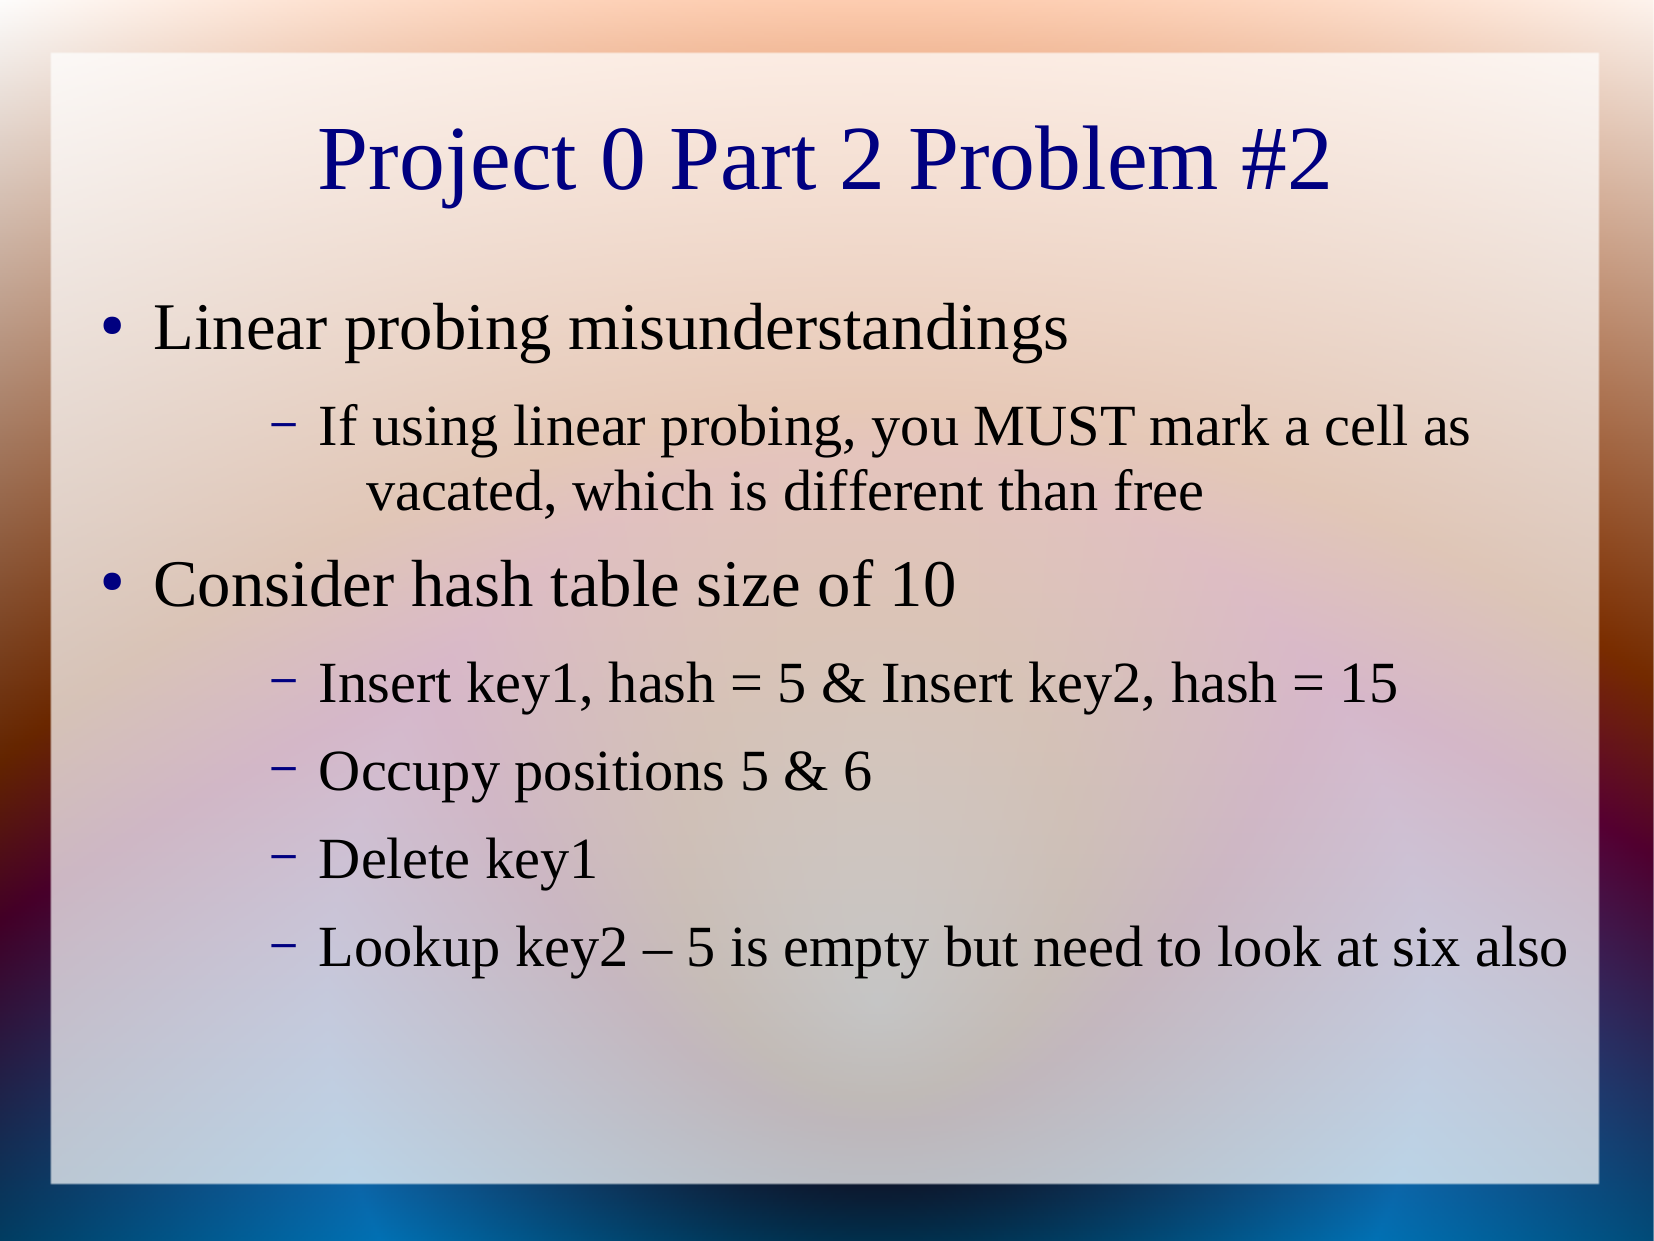

# Project 0 Part 2 Problem #2
Linear probing misunderstandings
If using linear probing, you MUST mark a cell as vacated, which is different than free
Consider hash table size of 10
Insert key1, hash = 5 & Insert key2, hash = 15
Occupy positions 5 & 6
Delete key1
Lookup key2 – 5 is empty but need to look at six also